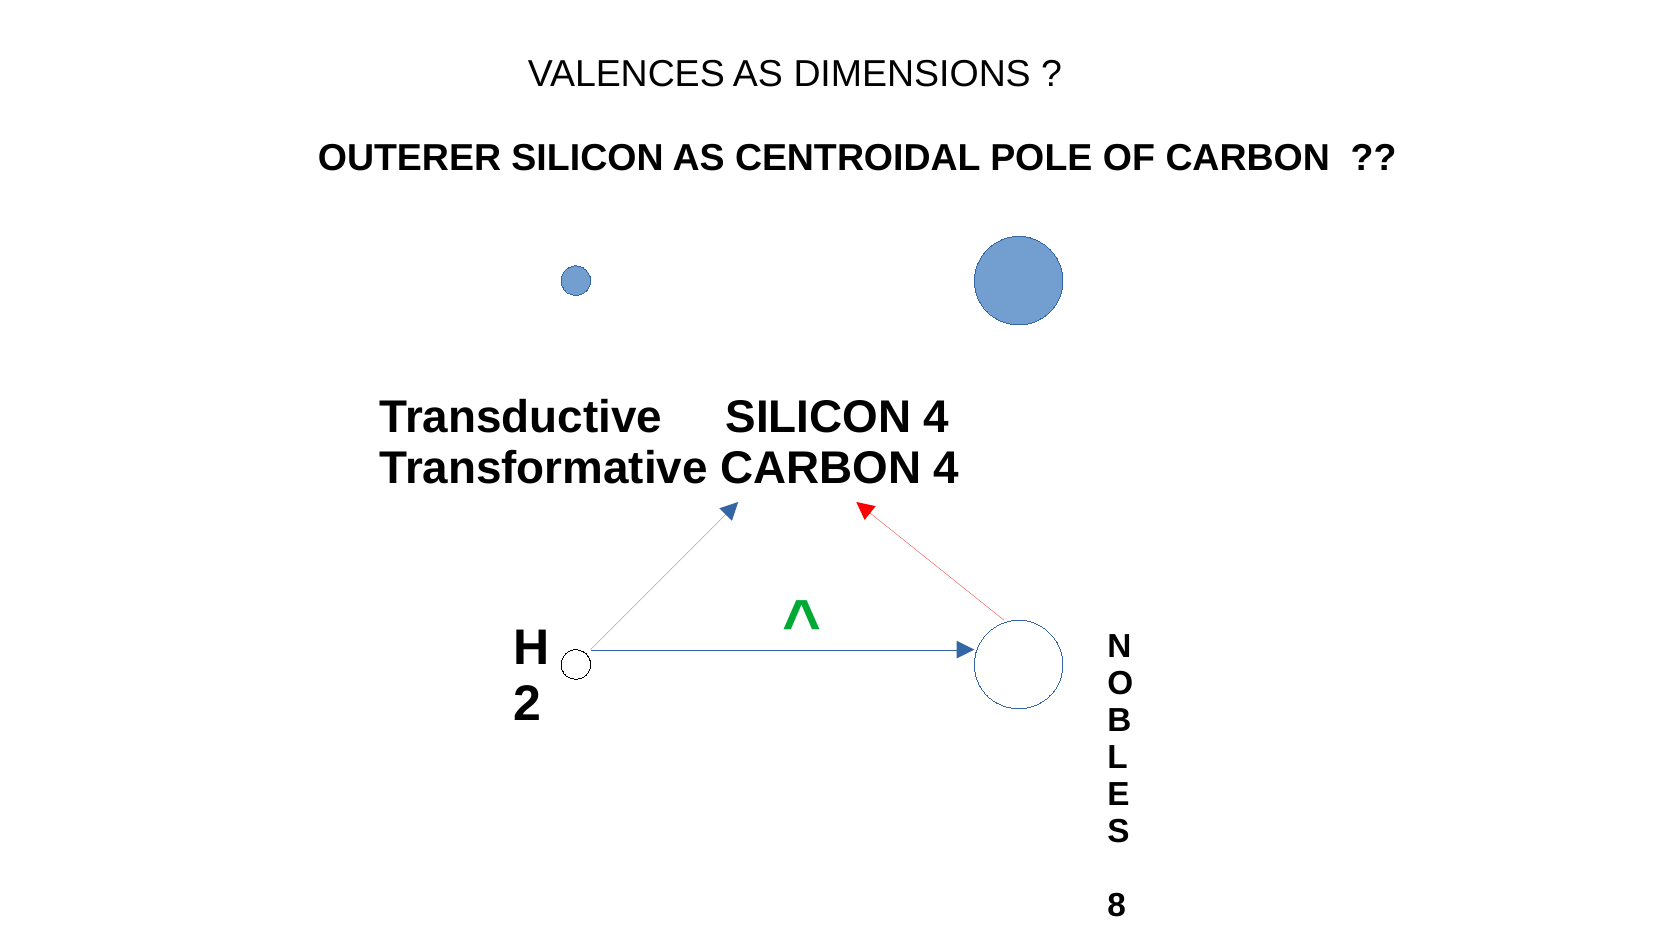

VALENCES AS DIMENSIONS ?
 OUTERER SILICON AS CENTROIDAL POLE OF CARBON ??
Transductive SILICON 4
Transformative CARBON 4
 H
 2
^
N
OBLES
8